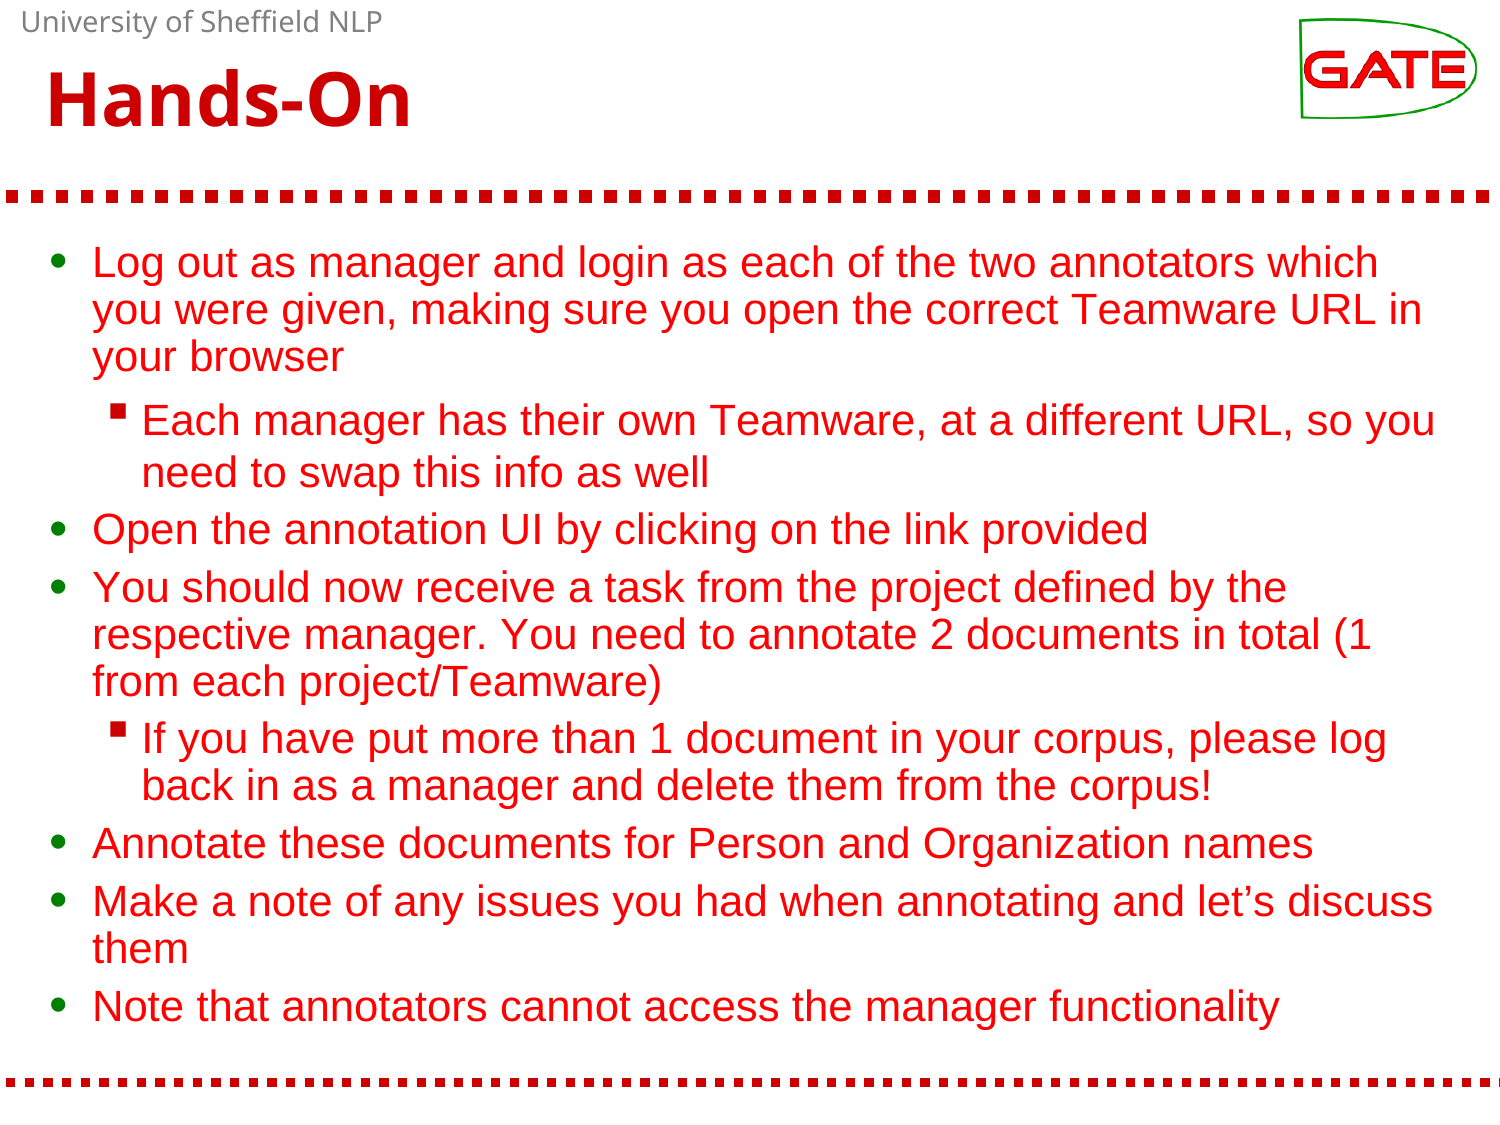

# Hands-On
Log out as manager and login as each of the two annotators which you were given, making sure you open the correct Teamware URL in your browser
Each manager has their own Teamware, at a different URL, so you need to swap this info as well
Open the annotation UI by clicking on the link provided
You should now receive a task from the project defined by the respective manager. You need to annotate 2 documents in total (1 from each project/Teamware)
If you have put more than 1 document in your corpus, please log back in as a manager and delete them from the corpus!
Annotate these documents for Person and Organization names
Make a note of any issues you had when annotating and let’s discuss them
Note that annotators cannot access the manager functionality